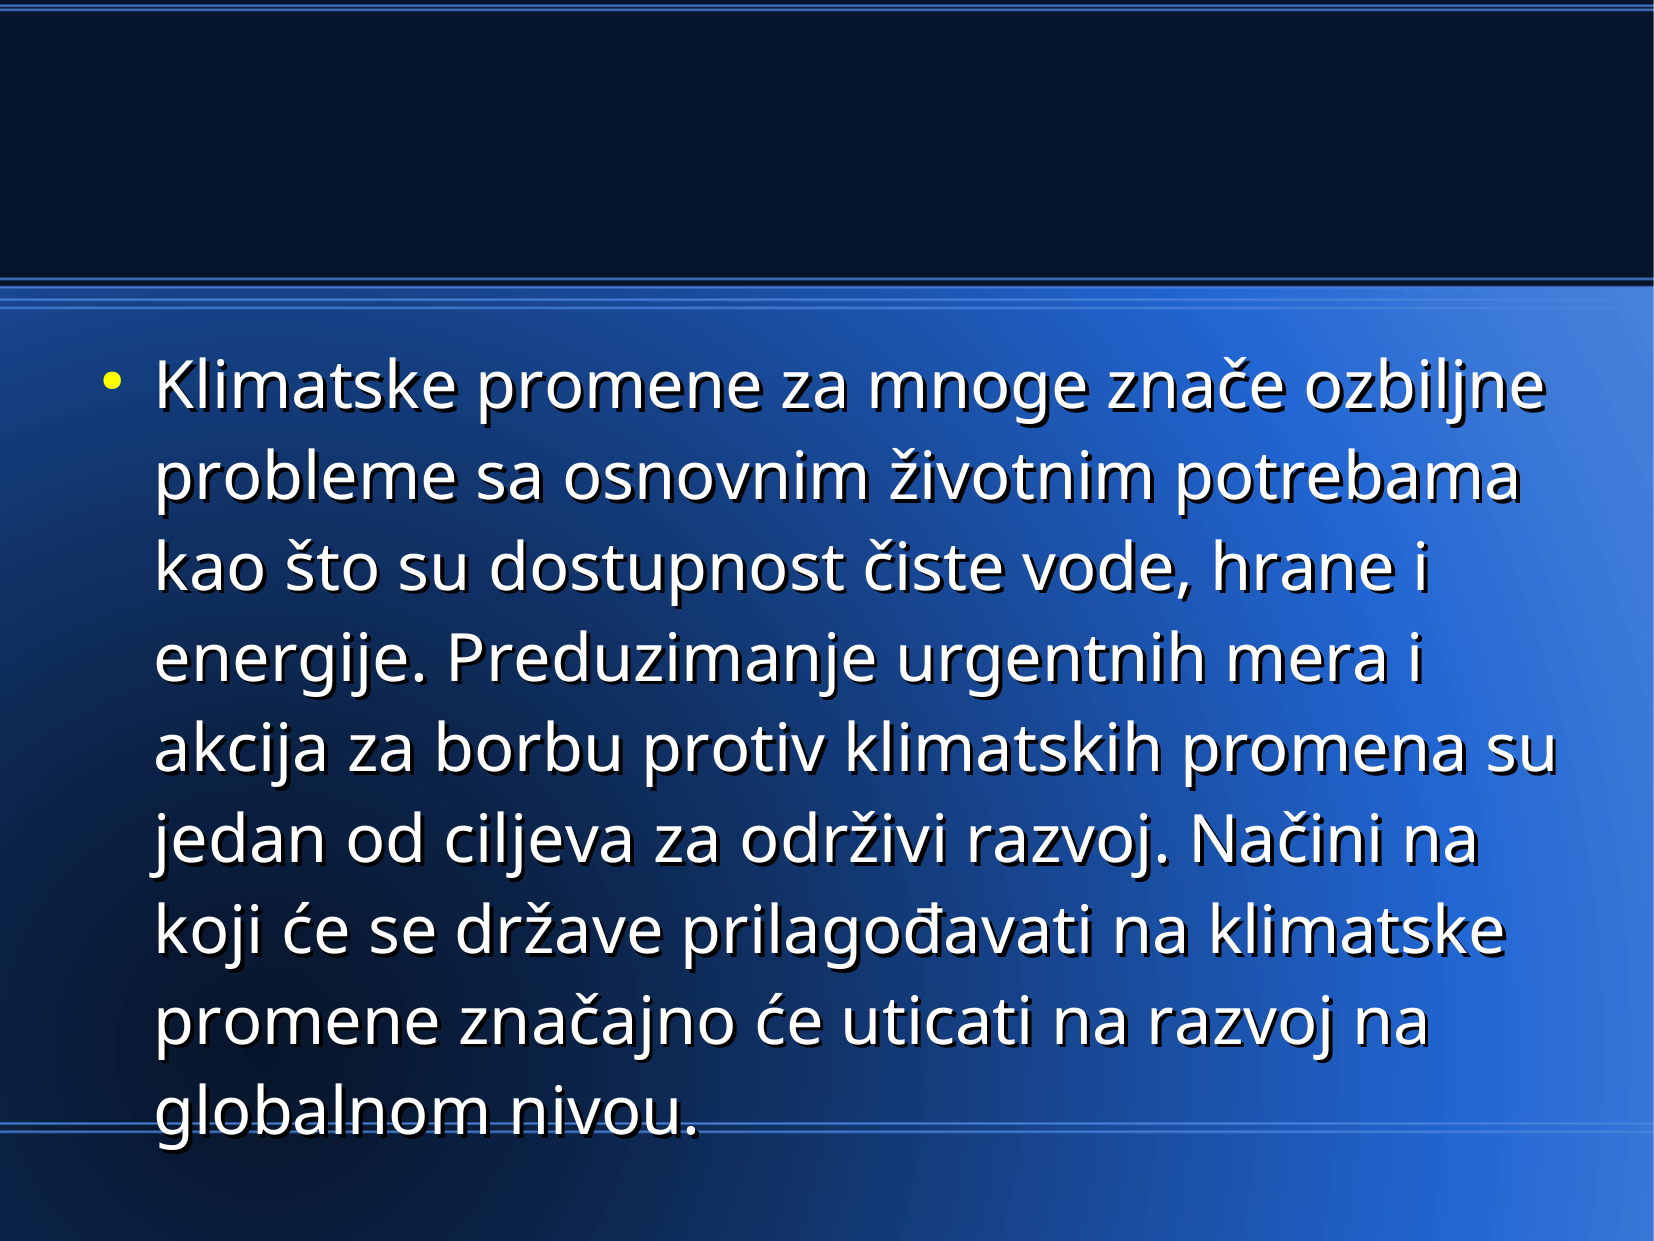

#
Klimatske promene za mnoge znače ozbiljne probleme sa osnovnim životnim potrebama kao što su dostupnost čiste vode, hrane i energije. Preduzimanje urgentnih mera i akcija za borbu protiv klimatskih promena su jedan od ciljeva za održivi razvoj. Načini na koji će se države prilagođavati na klimatske promene značajno će uticati nа razvoj na globalnom nivou.